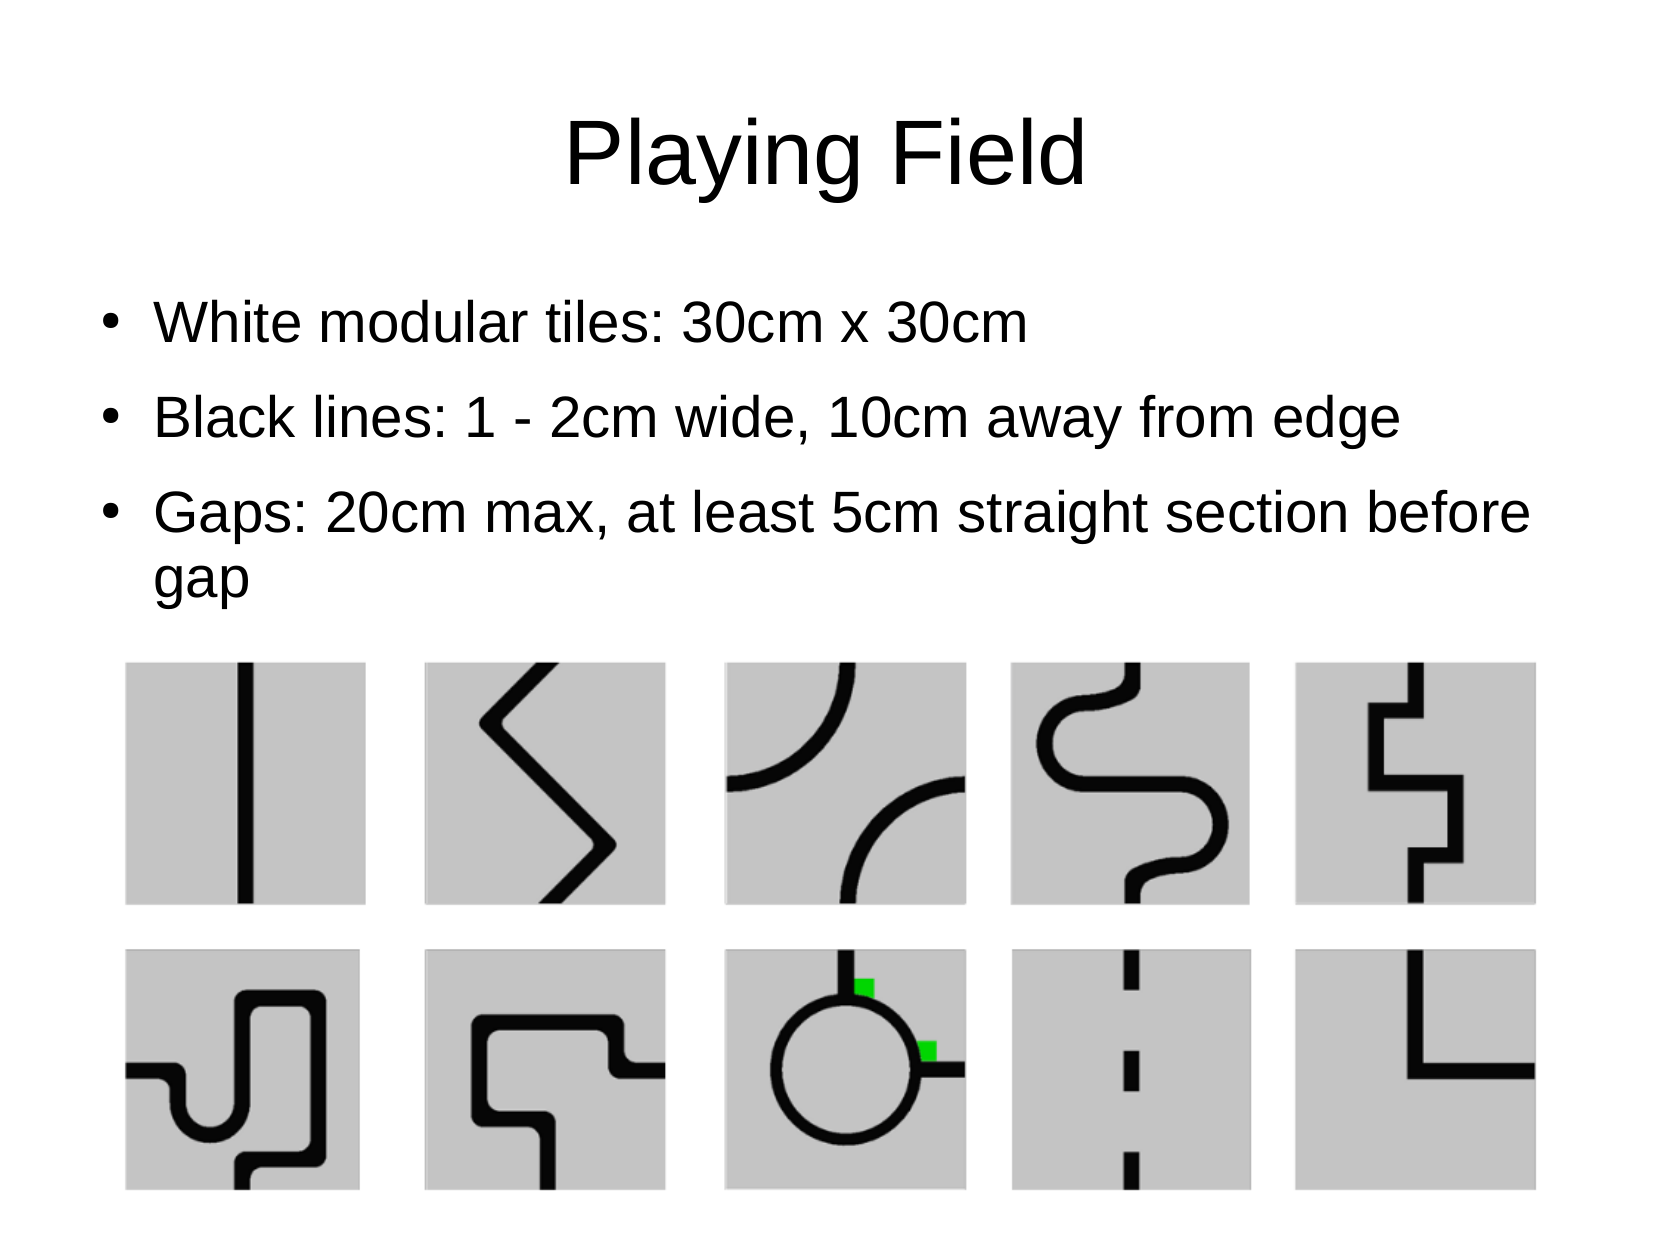

# Playing Field
White modular tiles: 30cm x 30cm
Black lines: 1 - 2cm wide, 10cm away from edge
Gaps: 20cm max, at least 5cm straight section before gap